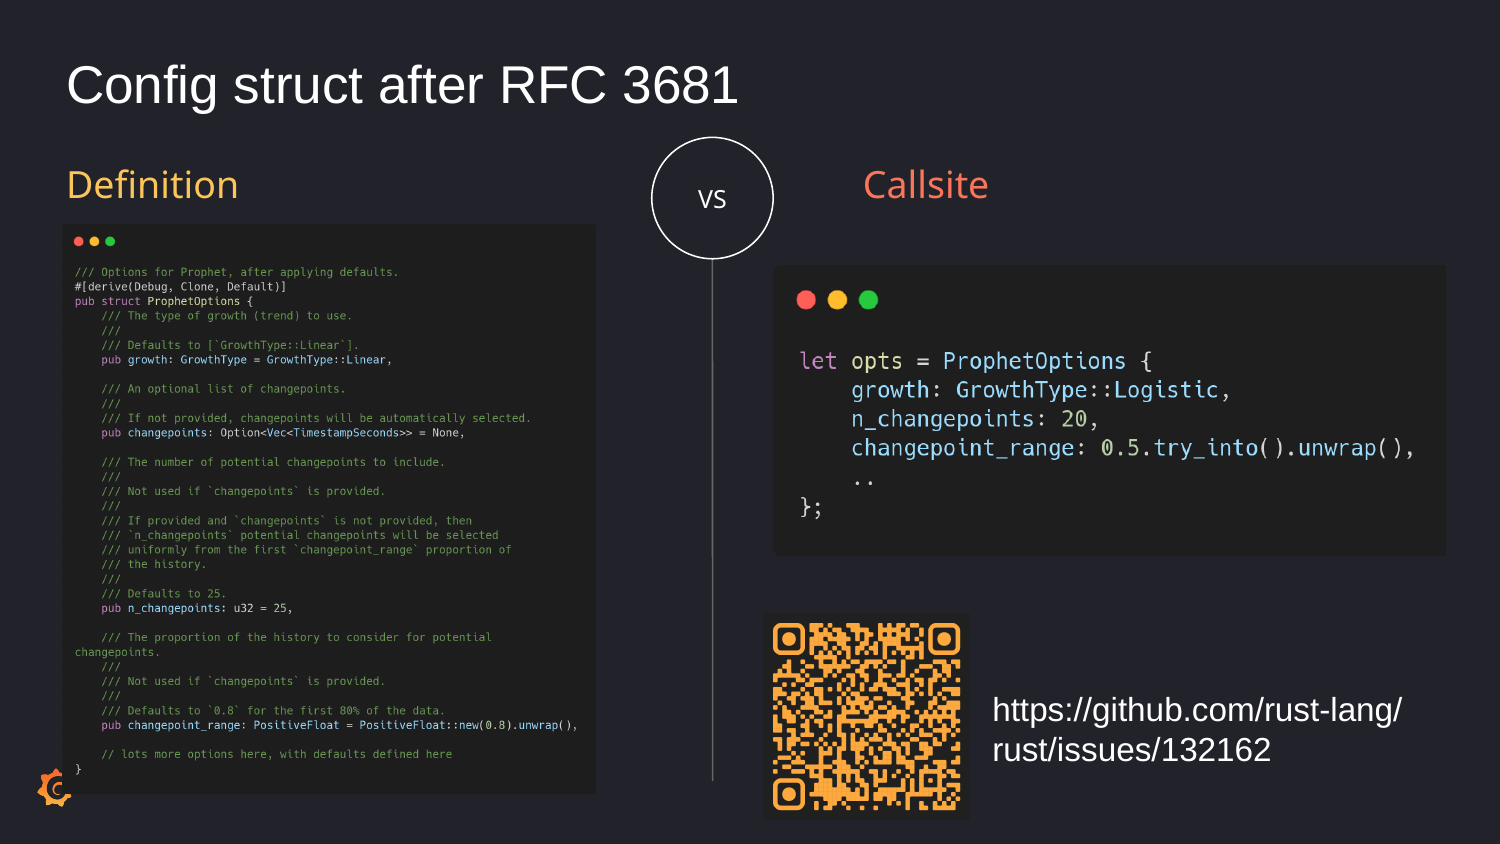

# Config struct after RFC 3681
VS
Definition
Callsite
https://github.com/rust-lang/rust/issues/132162